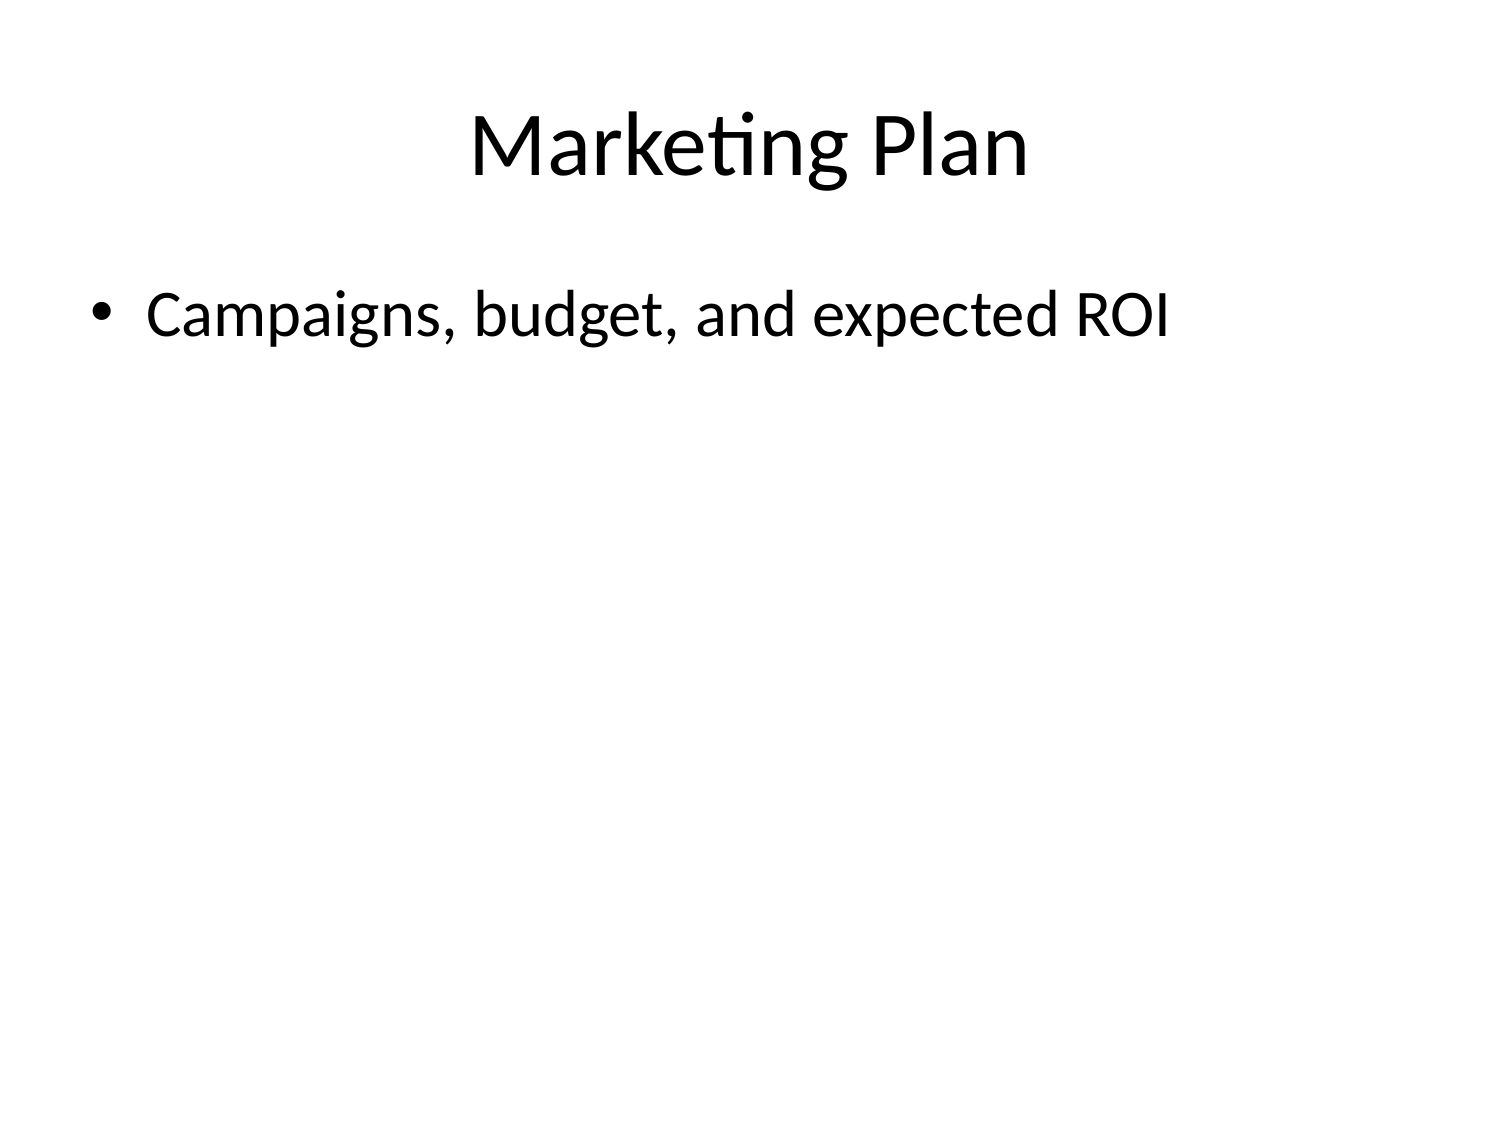

# Marketing Plan
Campaigns, budget, and expected ROI